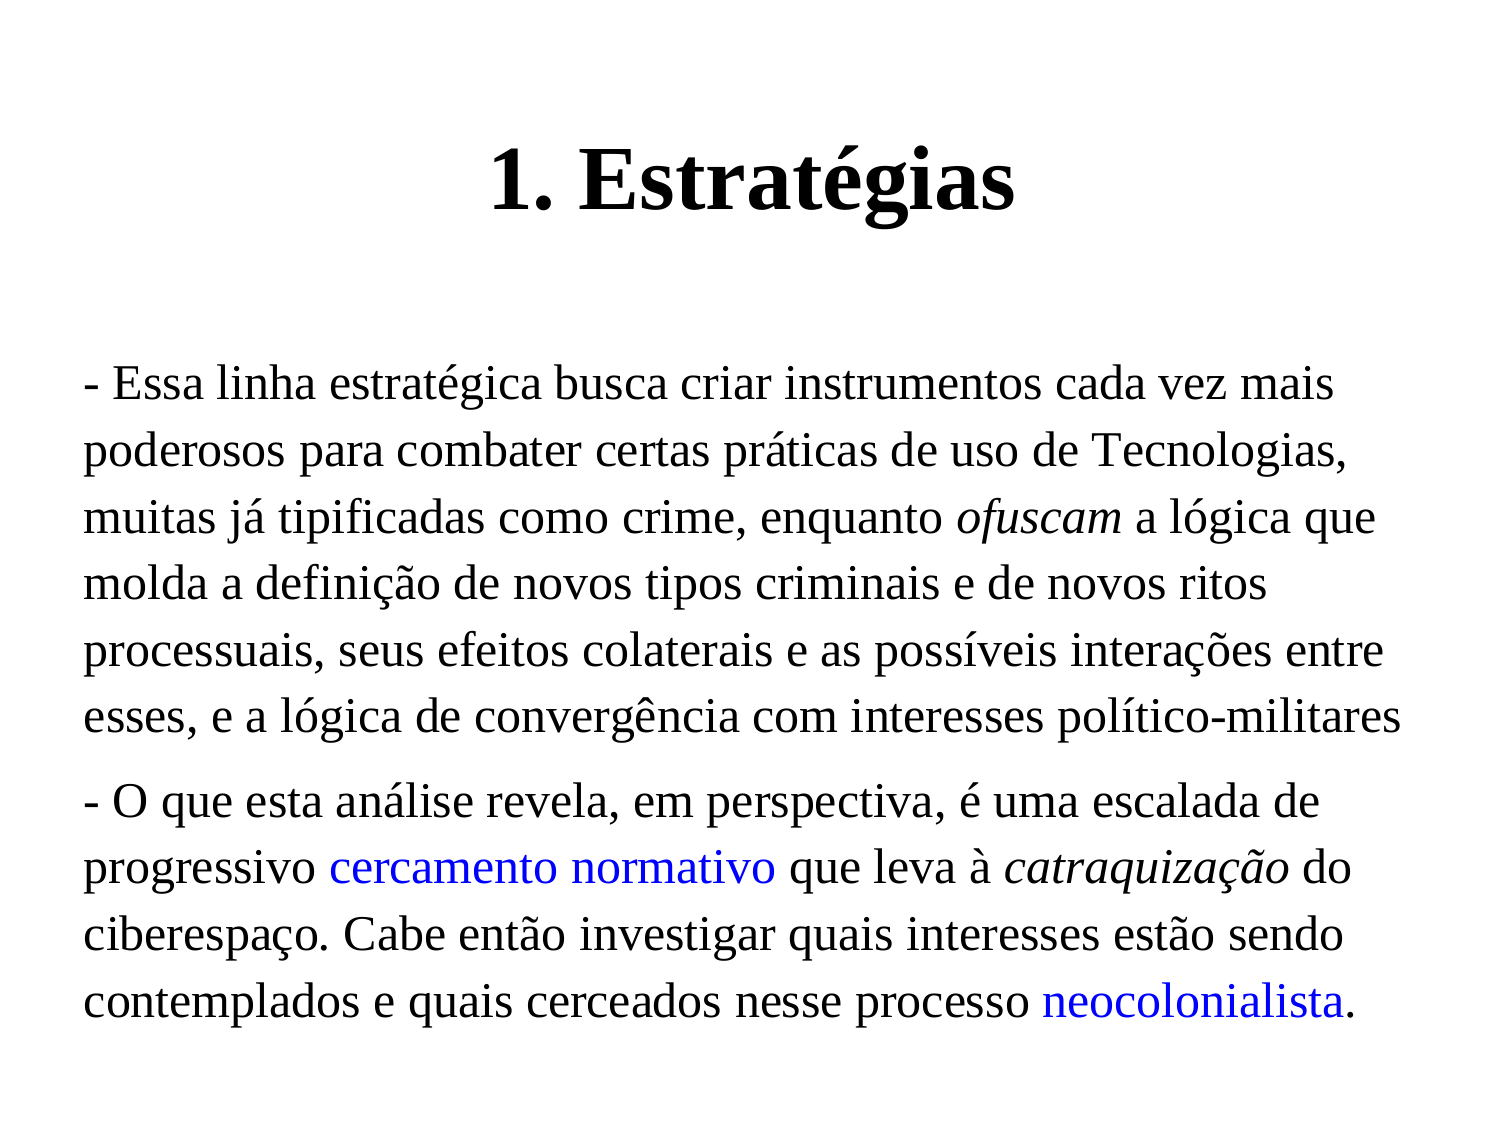

# 1. Estratégias
- Essa linha estratégica busca criar instrumentos cada vez mais poderosos para combater certas práticas de uso de Tecnologias, muitas já tipificadas como crime, enquanto ofuscam a lógica que molda a definição de novos tipos criminais e de novos ritos processuais, seus efeitos colaterais e as possíveis interações entre esses, e a lógica de convergência com interesses político-militares
- O que esta análise revela, em perspectiva, é uma escalada de progressivo cercamento normativo que leva à catraquização do ciberespaço. Cabe então investigar quais interesses estão sendo contemplados e quais cerceados nesse processo neocolonialista.